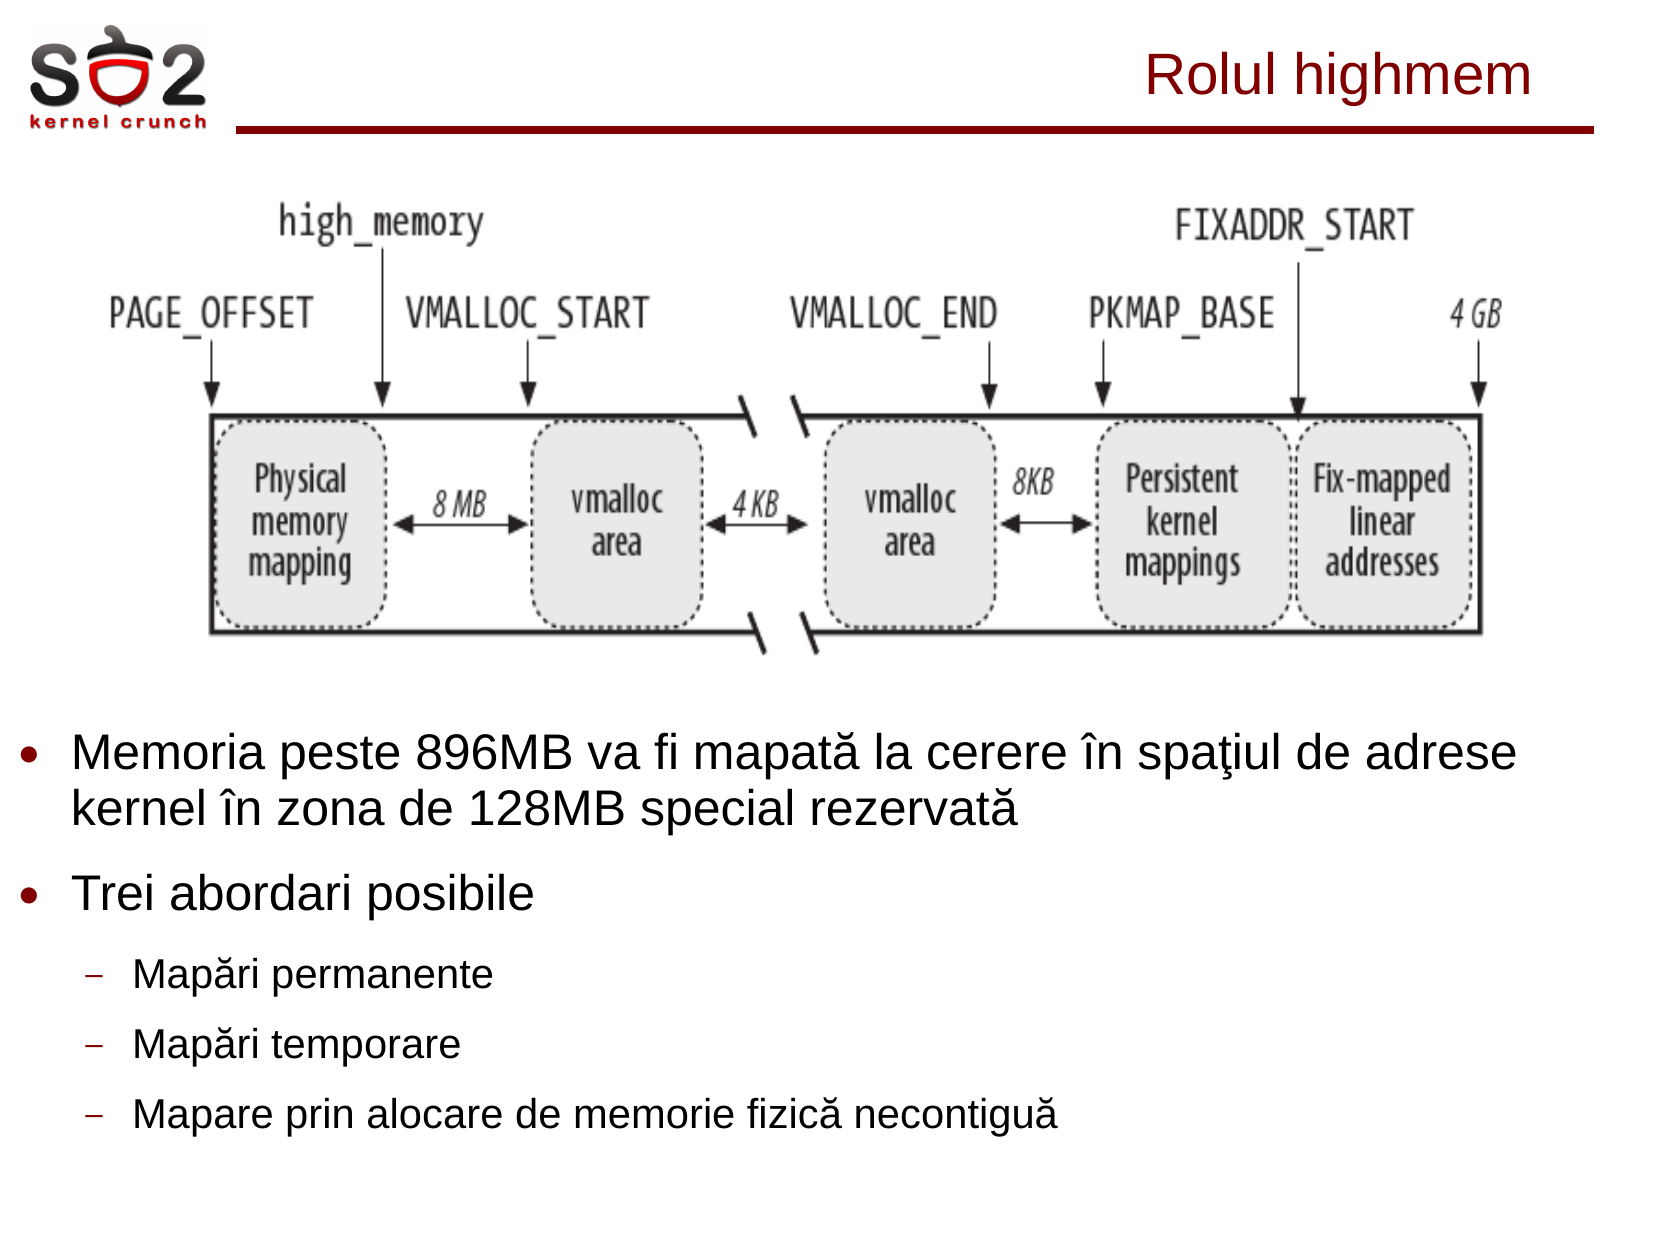

Rolul highmem
# Memoria peste 896MB va fi mapată la cerere în spaţiul de adrese kernel în zona de 128MB special rezervată
Trei abordari posibile
Mapări permanente
Mapări temporare
Mapare prin alocare de memorie fizică necontiguă